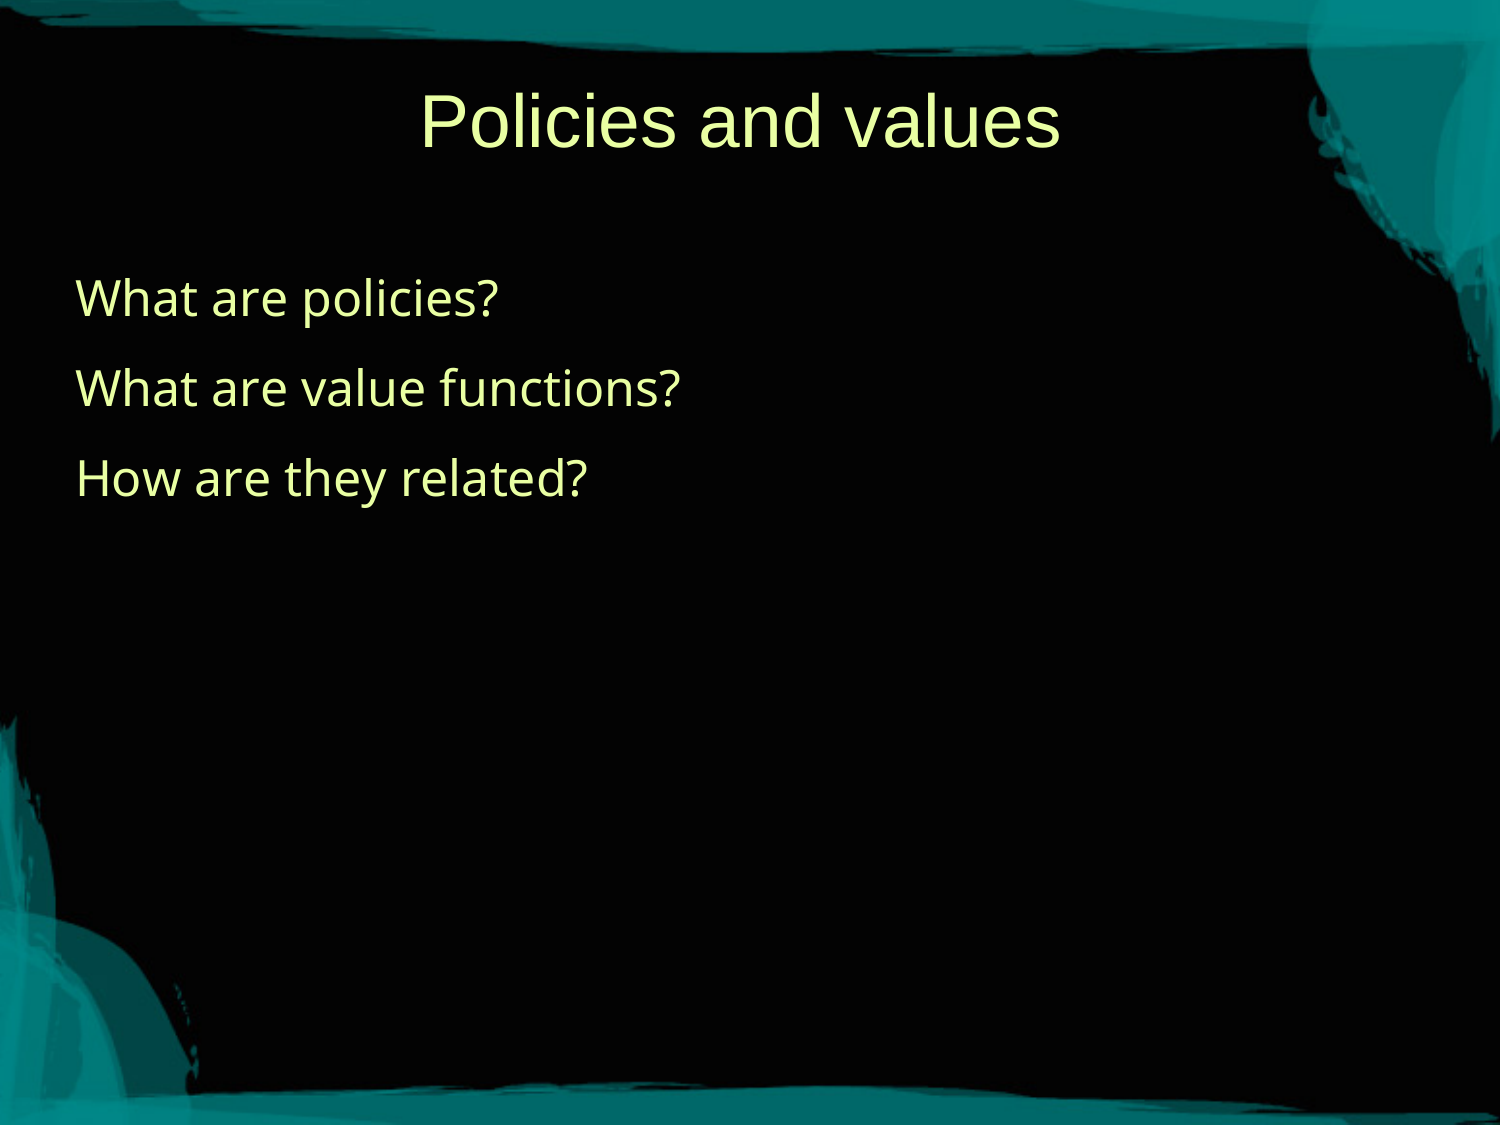

# Policies and values
What are policies?
What are value functions?
How are they related?